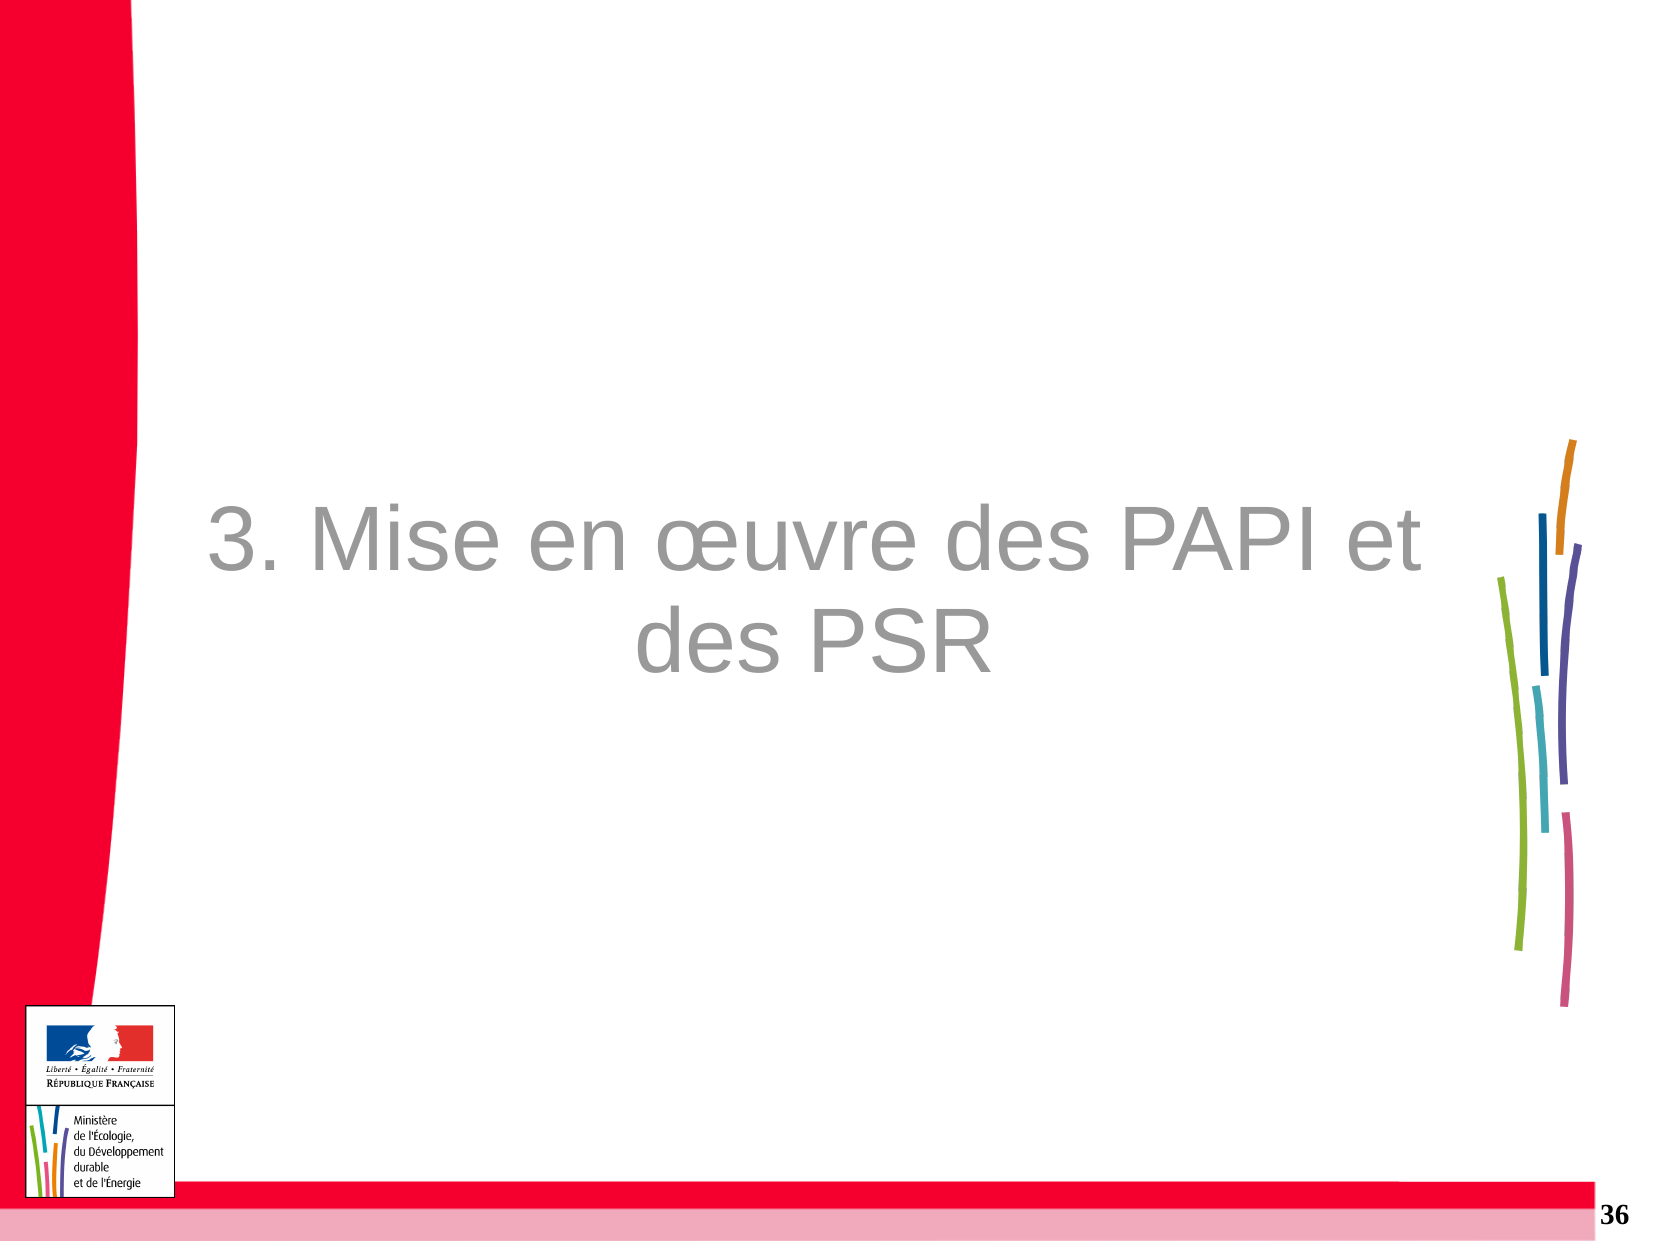

# 3. Mise en œuvre des PAPI et des PSR
36